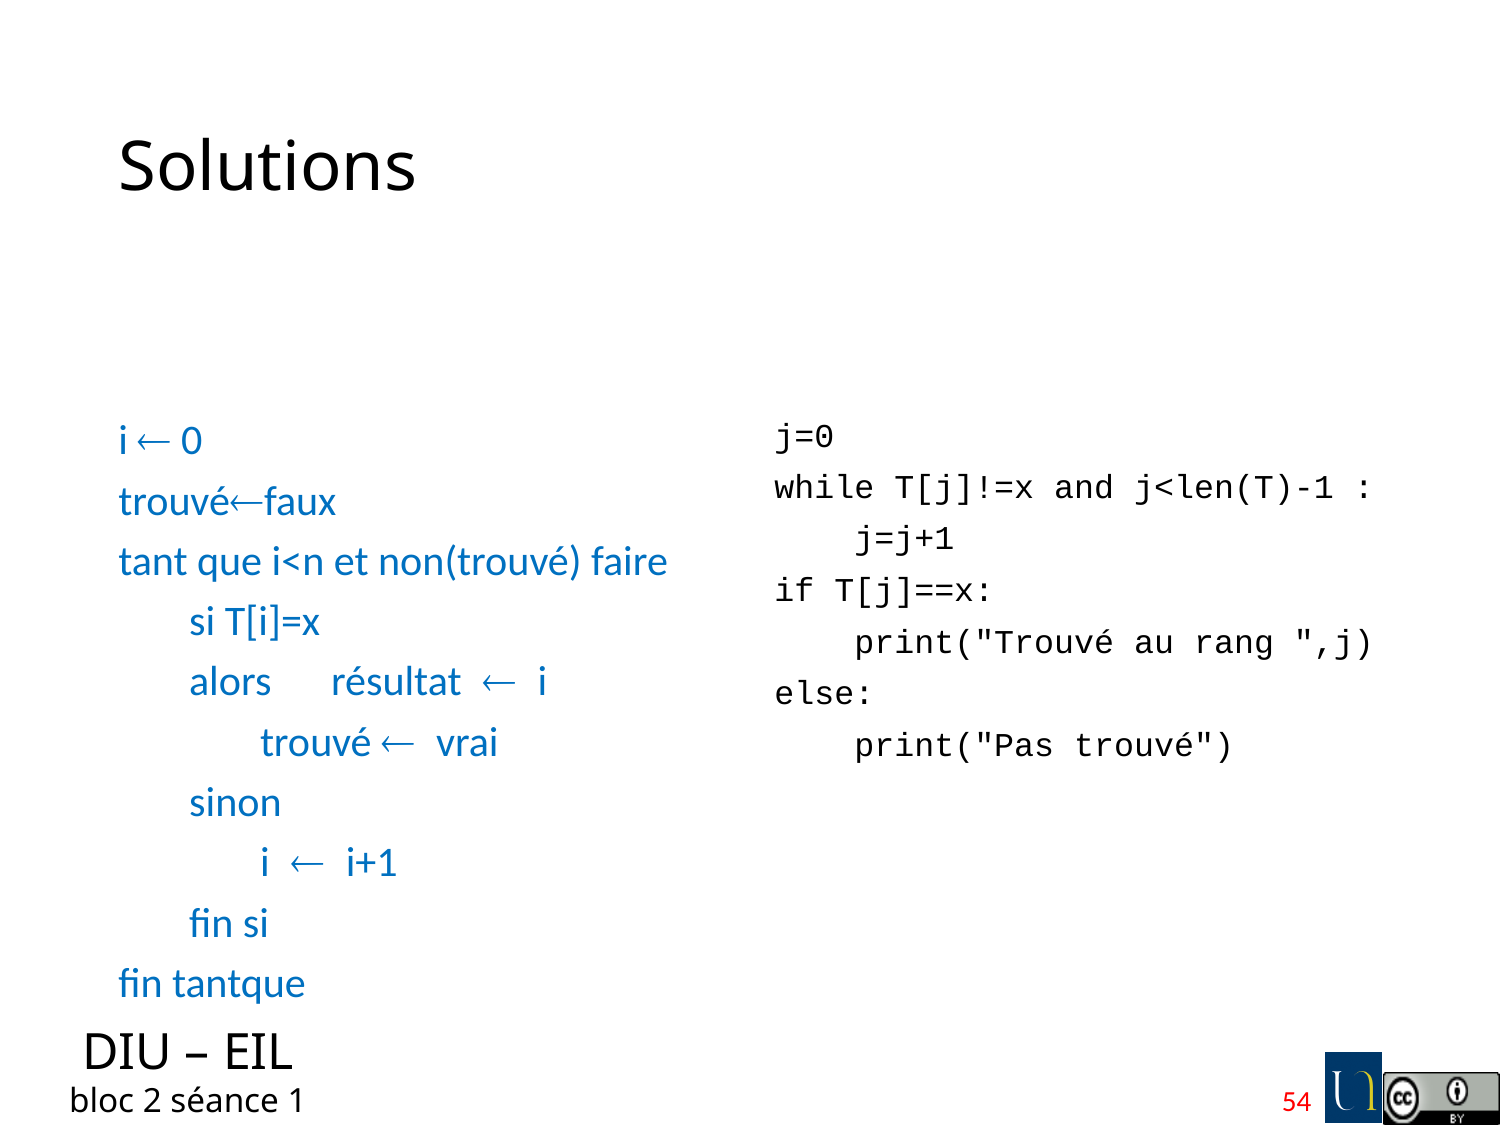

# Solutions
i  0
trouvéfaux
tant que i<n et non(trouvé) faire
	si T[i]=x
	alors 	résultat  i
		trouvé  vrai
	sinon
		i  i+1
	fin si
fin tantque
j=0
while T[j]!=x and j<len(T)-1 :
 j=j+1
if T[j]==x:
 print("Trouvé au rang ",j)
else:
 print("Pas trouvé")